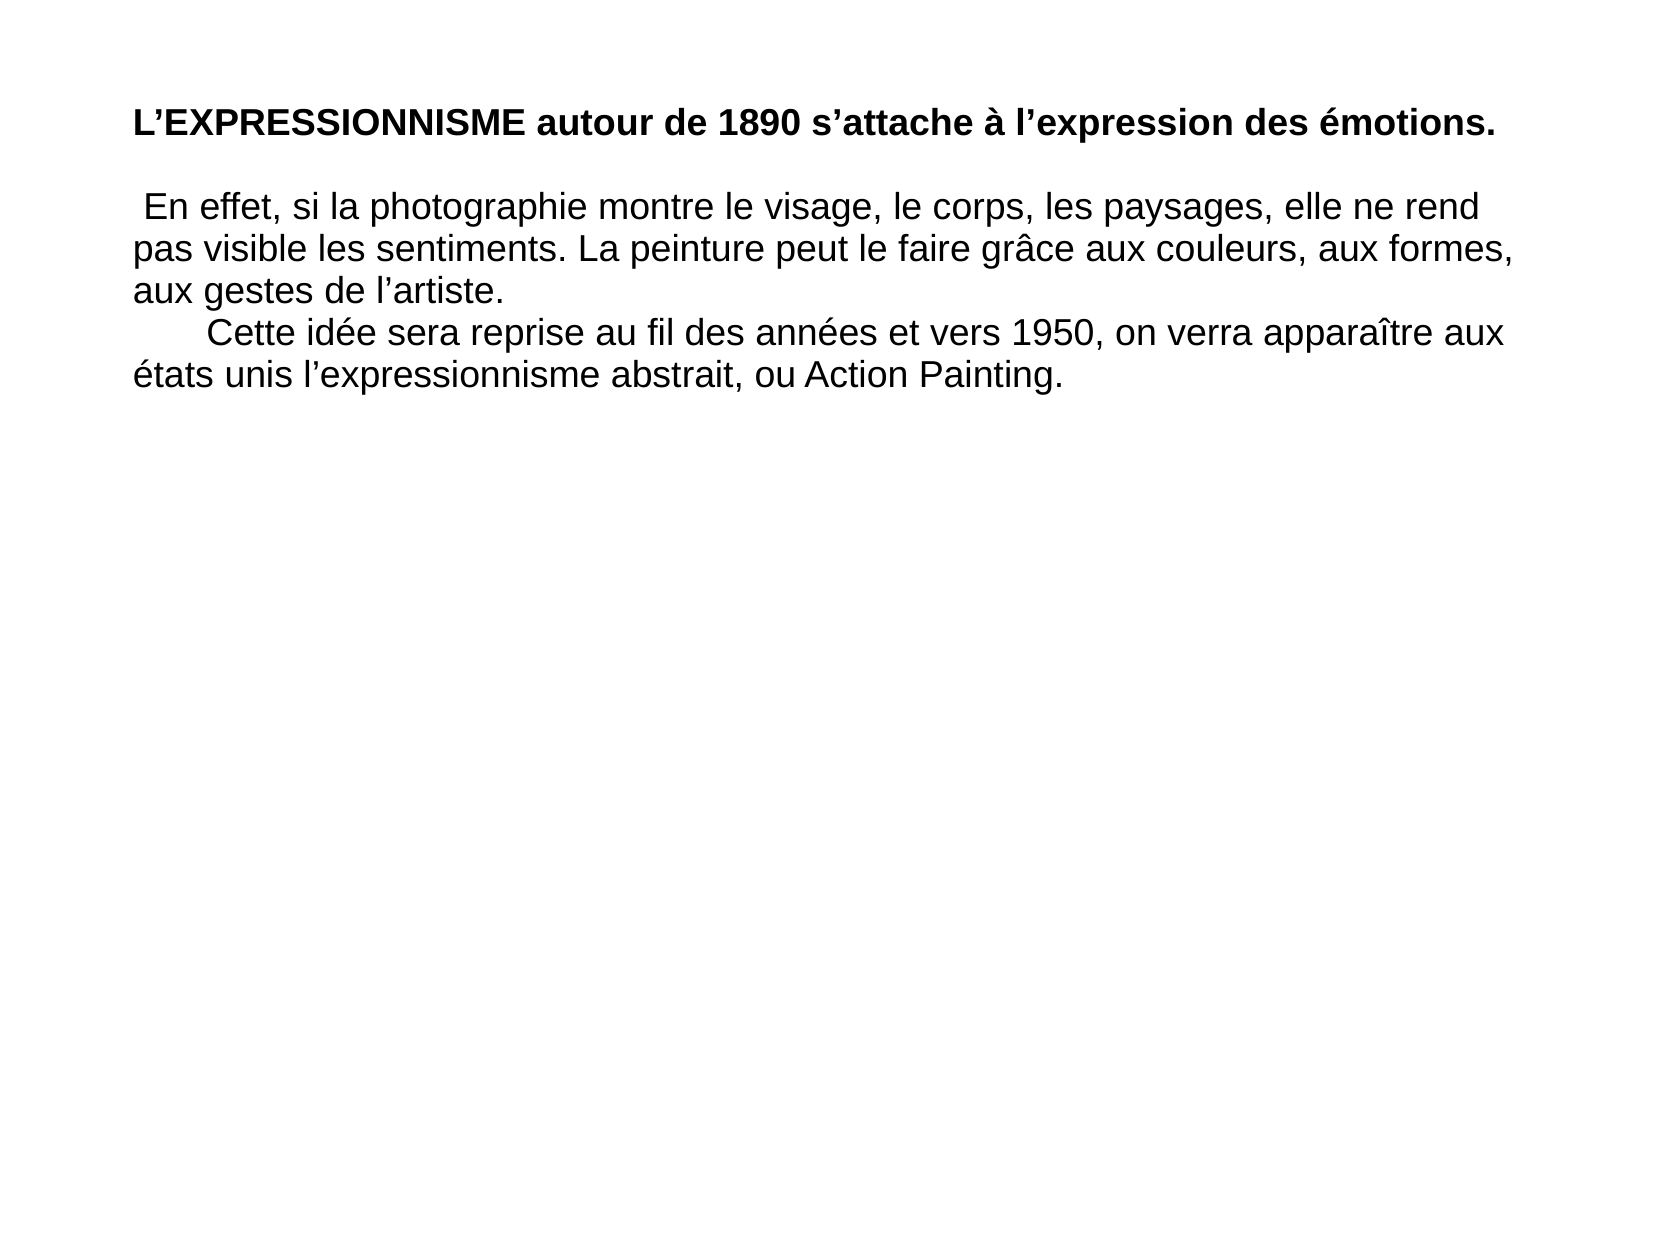

L’EXPRESSIONNISME autour de 1890 s’attache à l’expression des émotions.
 En effet, si la photographie montre le visage, le corps, les paysages, elle ne rend pas visible les sentiments. La peinture peut le faire grâce aux couleurs, aux formes, aux gestes de l’artiste.
 Cette idée sera reprise au fil des années et vers 1950, on verra apparaître aux états unis l’expressionnisme abstrait, ou Action Painting.